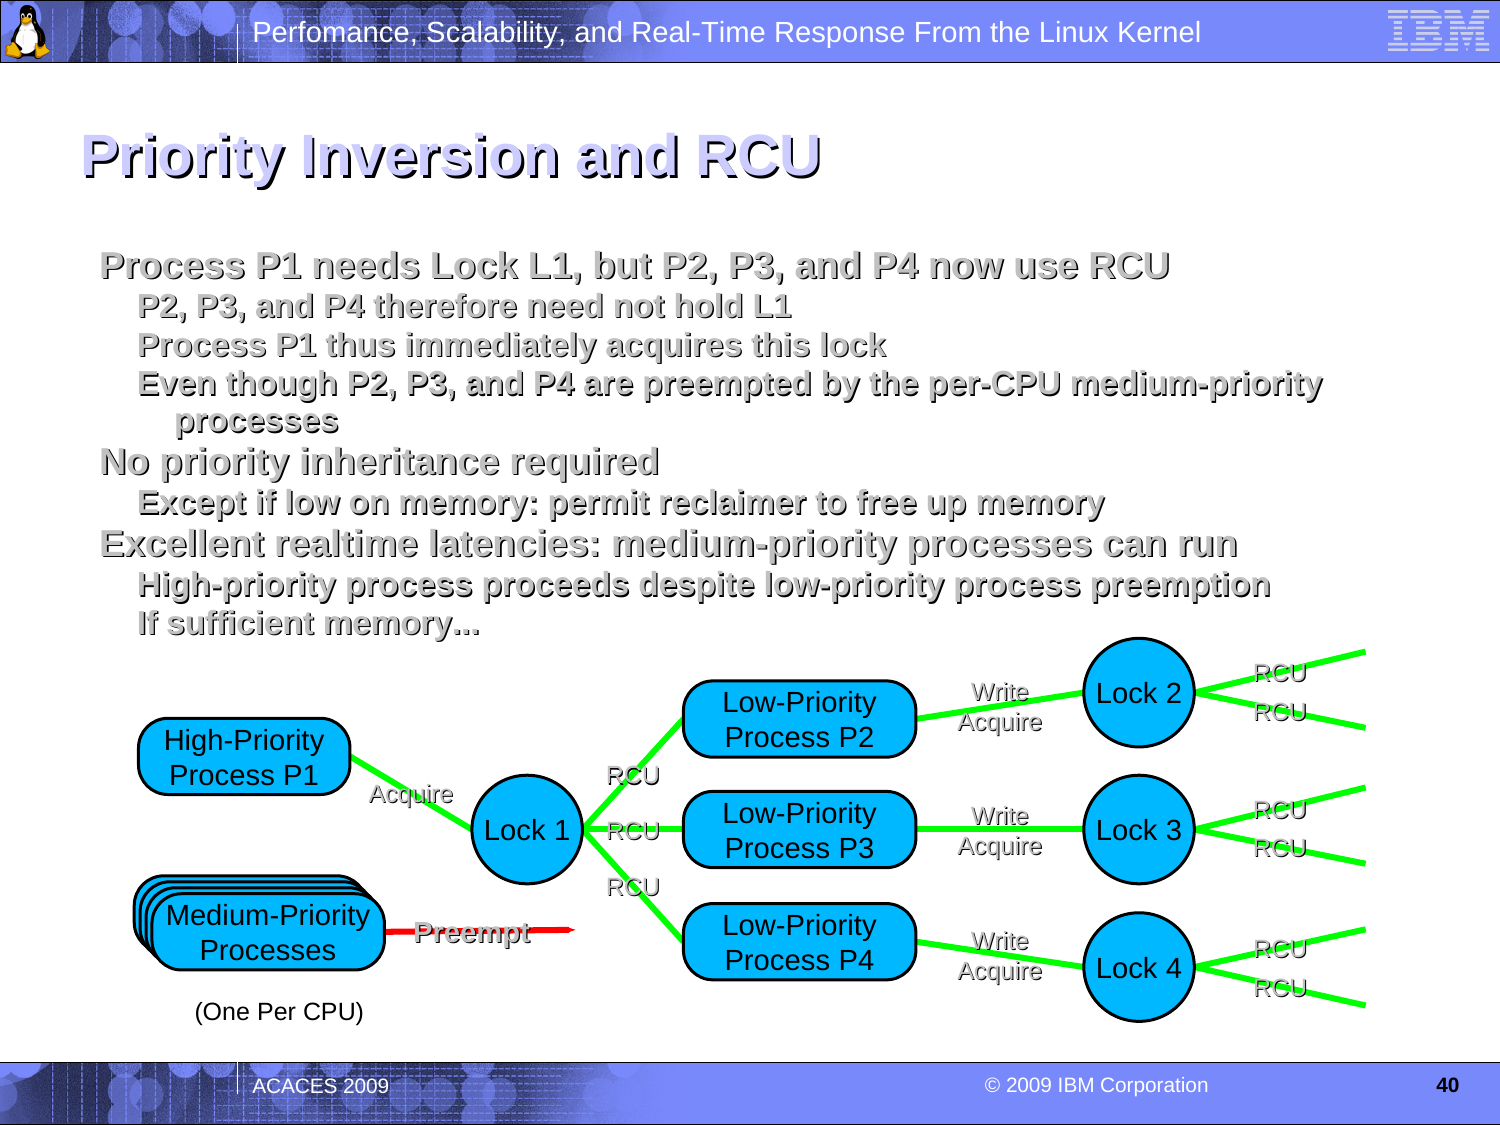

# Priority Inversion and RCU
Process P1 needs Lock L1, but P2, P3, and P4 now use RCU
P2, P3, and P4 therefore need not hold L1
Process P1 thus immediately acquires this lock
Even though P2, P3, and P4 are preempted by the per-CPU medium-priority processes
No priority inheritance required
Except if low on memory: permit reclaimer to free up memory
Excellent realtime latencies: medium-priority processes can run
High-priority process proceeds despite low-priority process preemption
If sufficient memory...
Lock 2
Low-Priority
Process P2
High-Priority
Process P1
Lock 1
Lock 3
Low-Priority
Process P3
Medium-Priority
Processes
Medium-Priority
Processes
Medium-Priority
Processes
Medium-Priority
Processes
Low-Priority
Process P4
Lock 4
(One Per CPU)
40